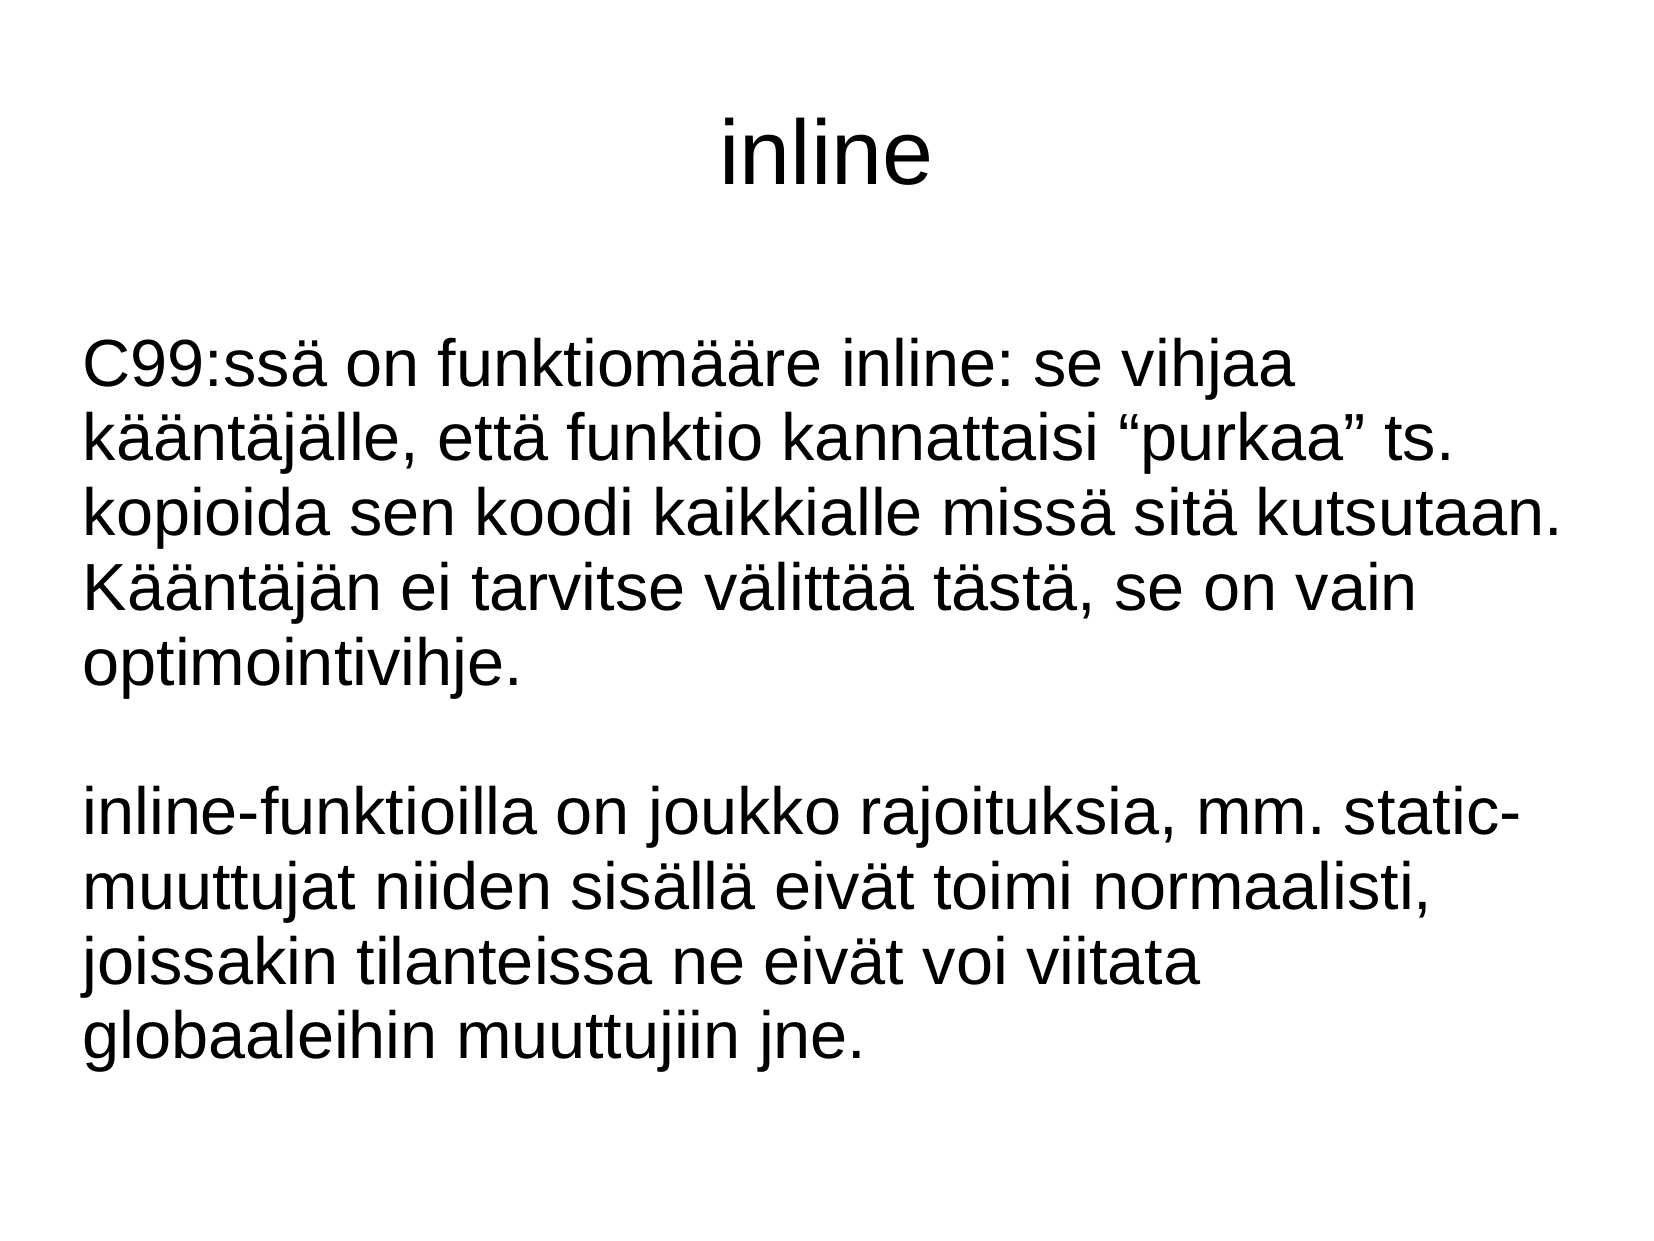

# inline
C99:ssä on funktiomääre inline: se vihjaa kääntäjälle, että funktio kannattaisi “purkaa” ts. kopioida sen koodi kaikkialle missä sitä kutsutaan. Kääntäjän ei tarvitse välittää tästä, se on vain optimointivihje.
inline-funktioilla on joukko rajoituksia, mm. static-muuttujat niiden sisällä eivät toimi normaalisti, joissakin tilanteissa ne eivät voi viitata globaaleihin muuttujiin jne.